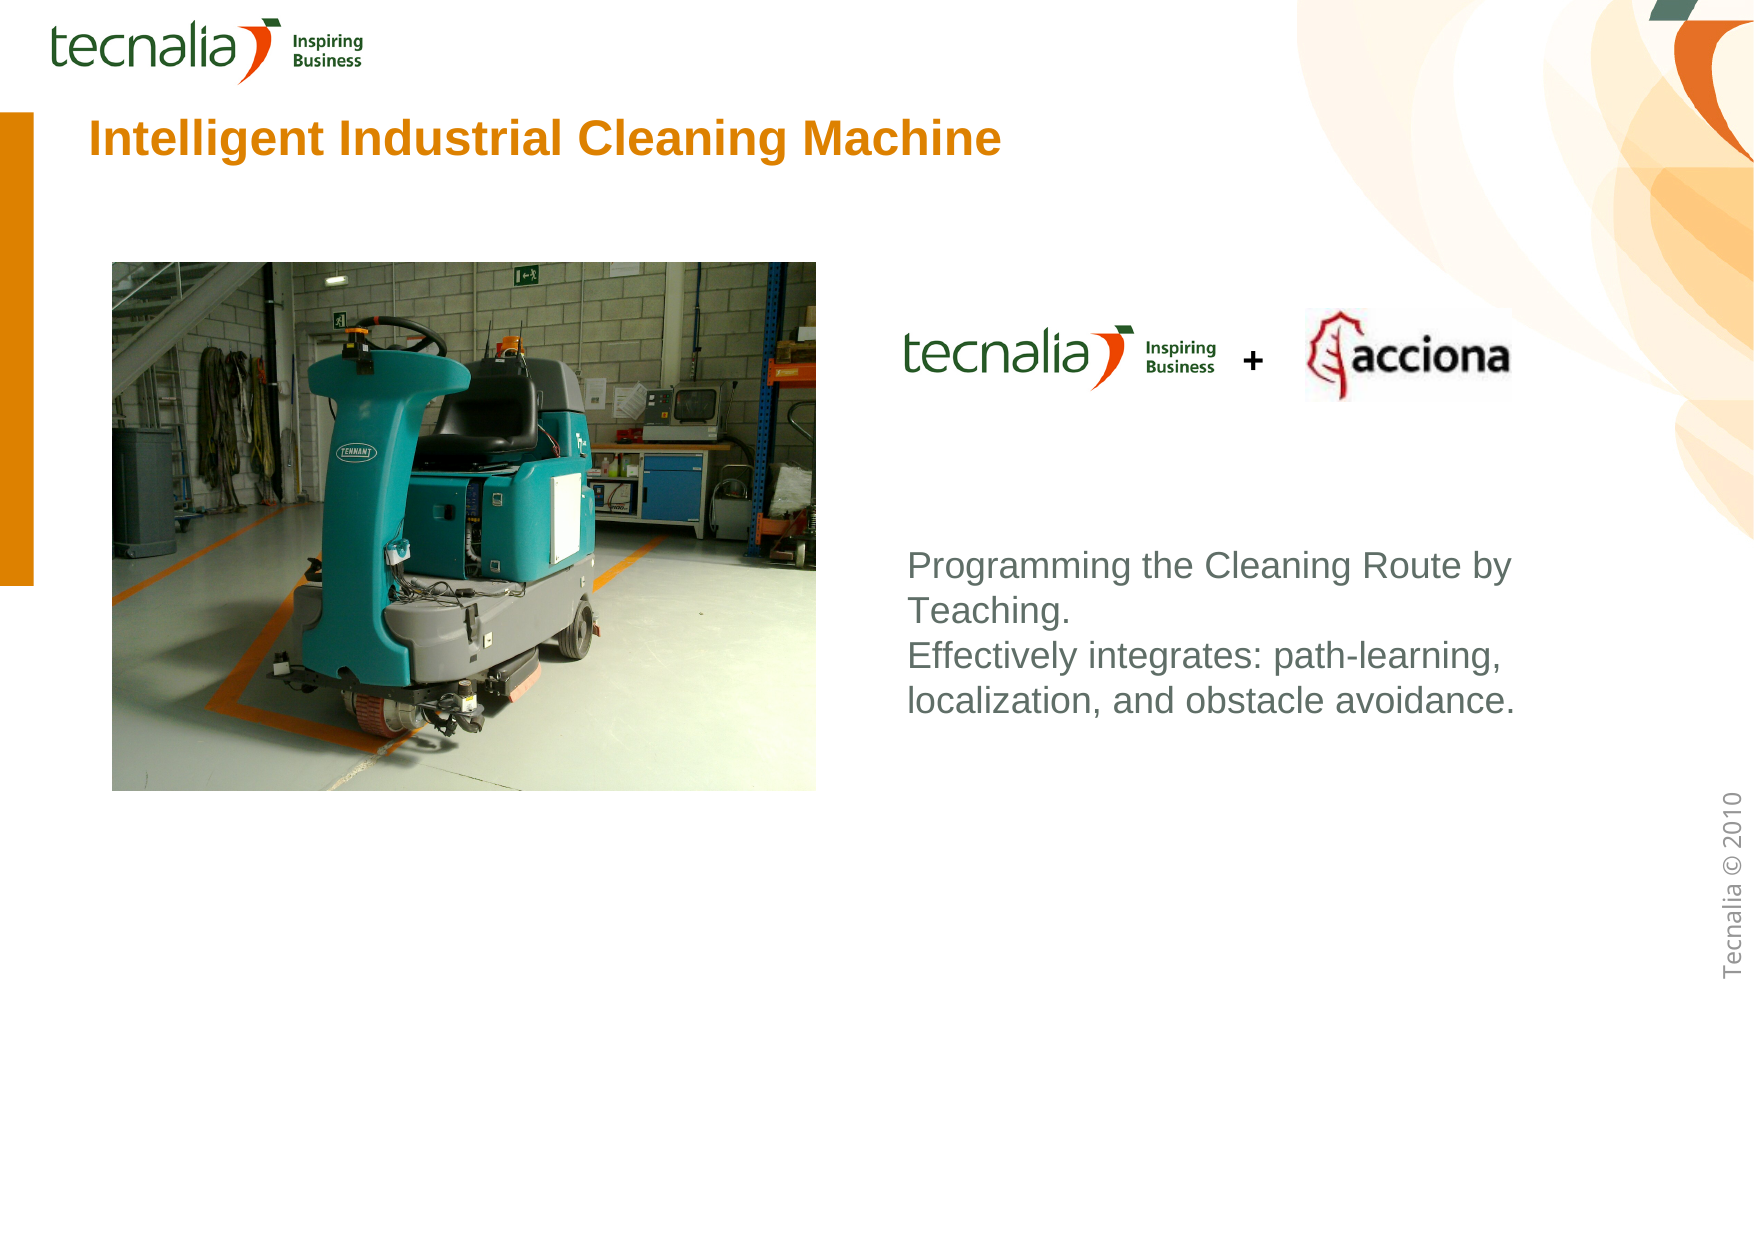

Intelligent Industrial Cleaning Machine
+
Programming the Cleaning Route by Teaching.
Effectively integrates: path-learning, localization, and obstacle avoidance.